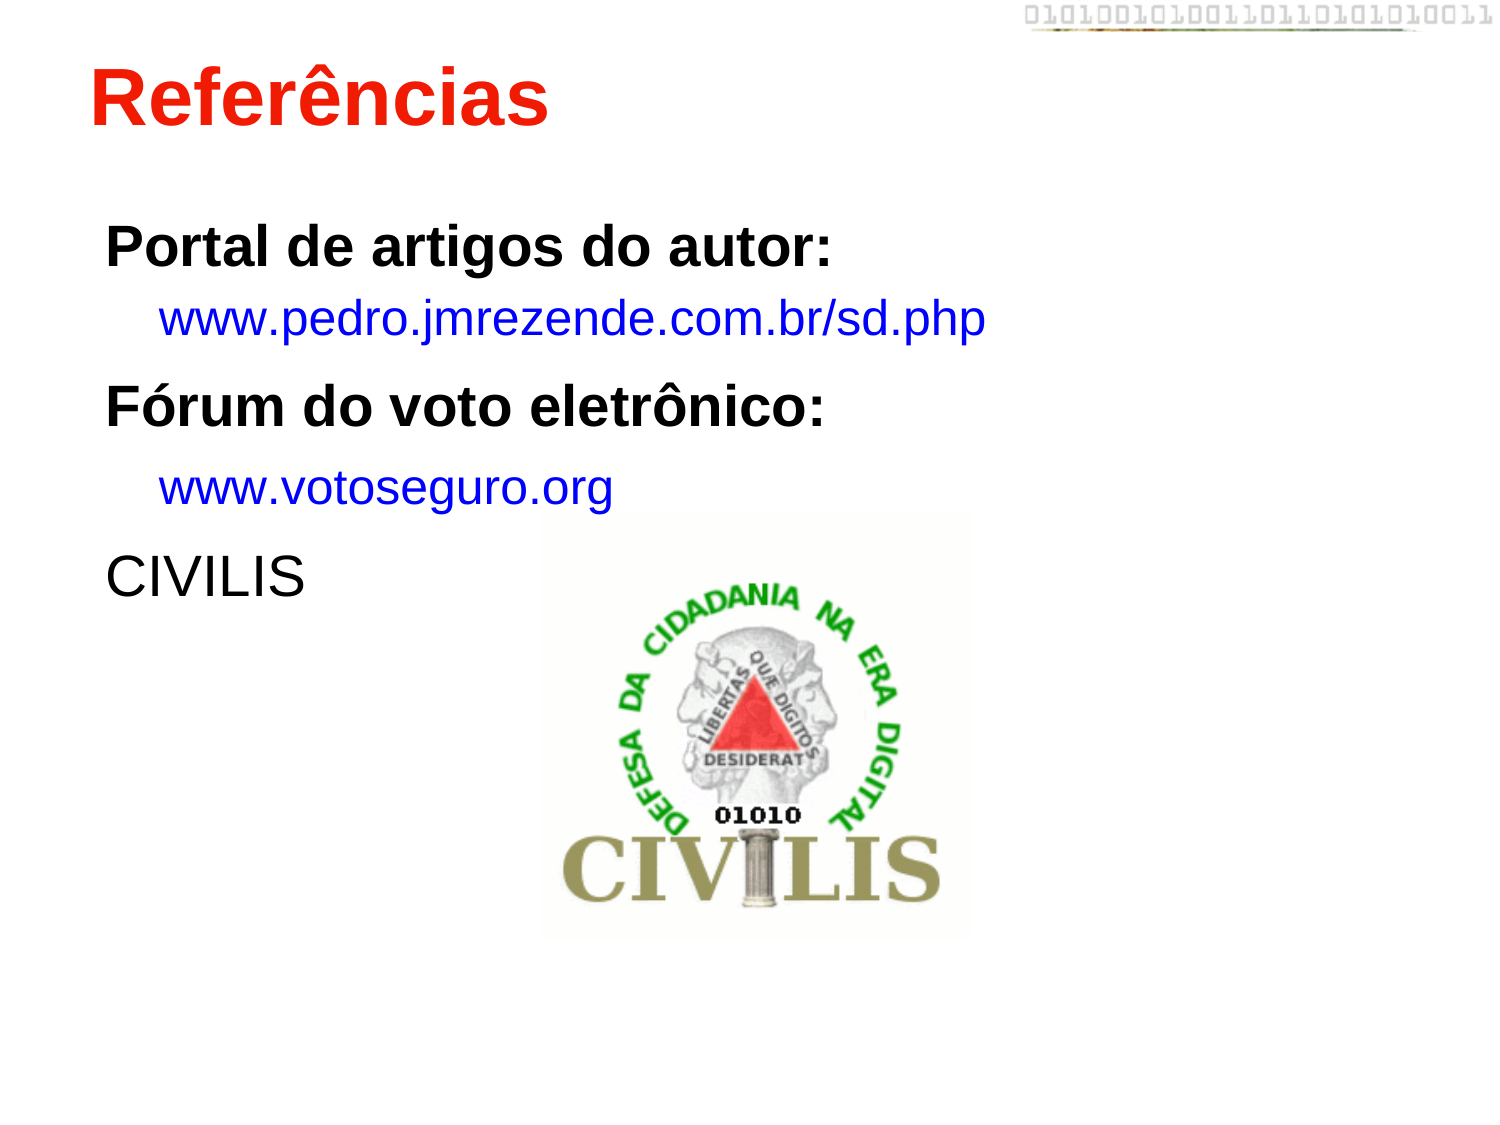

# Referências
Portal de artigos do autor:
www.pedro.jmrezende.com.br/sd.php
Fórum do voto eletrônico:
www.votoseguro.org
CIVILIS